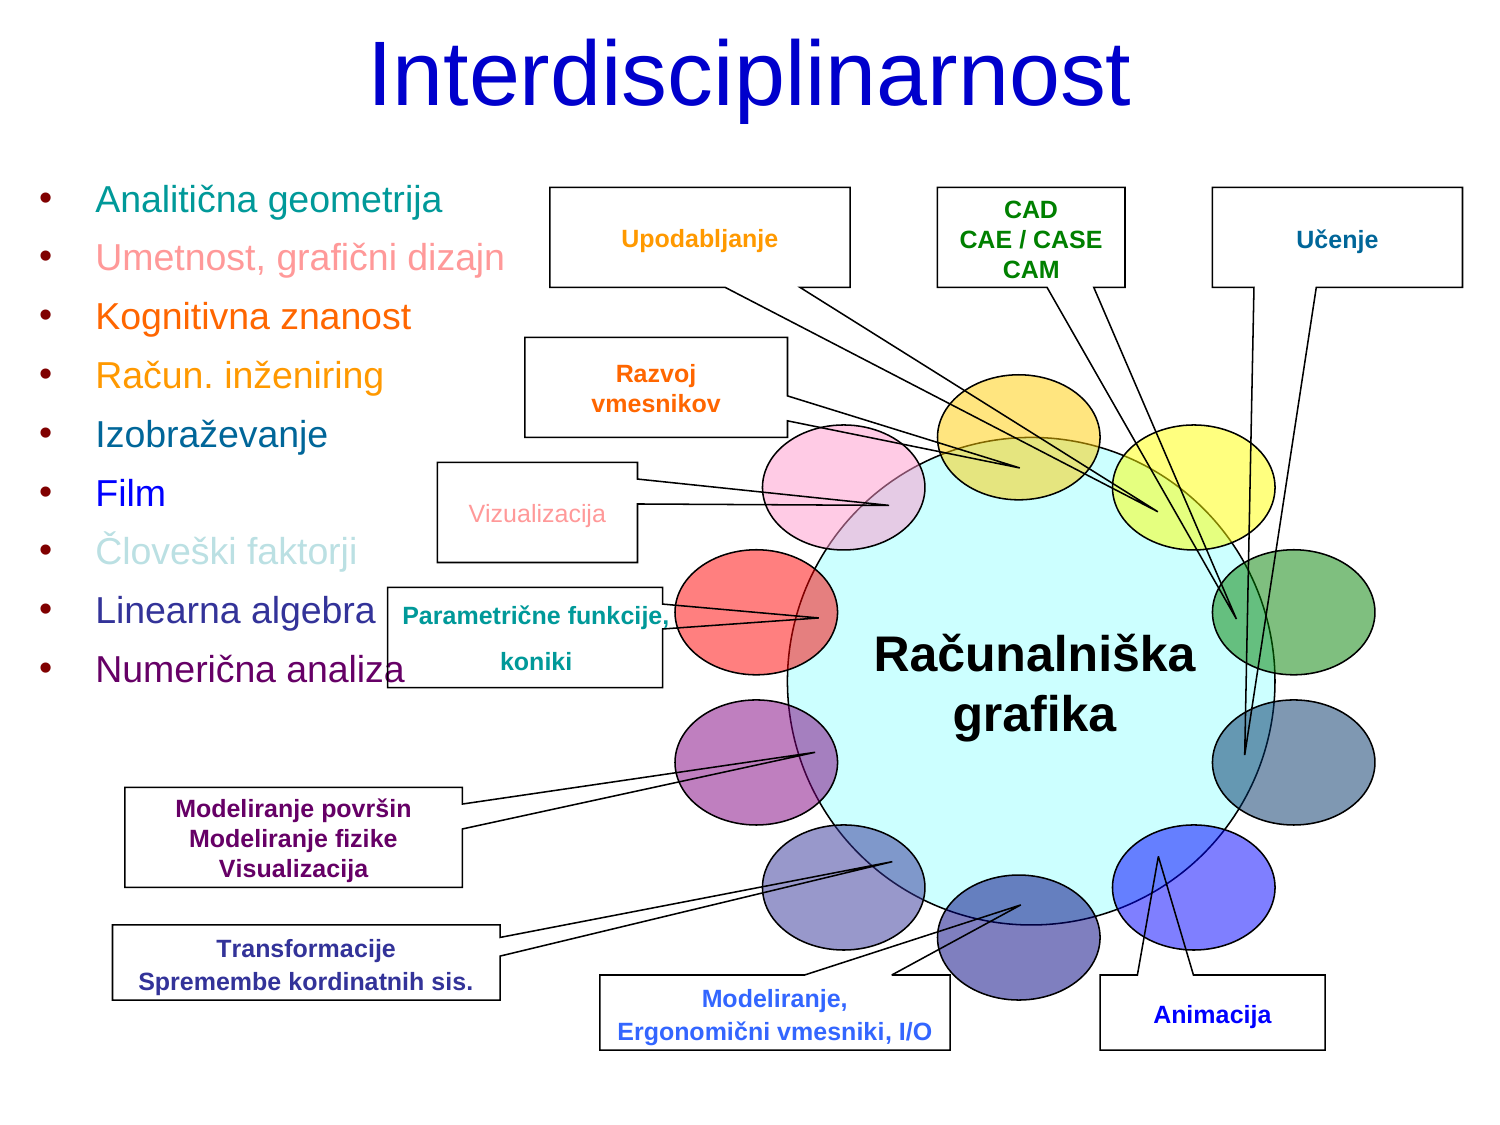

Interdisciplinarnost
Analitična geometrija
Umetnost, grafični dizajn
Kognitivna znanost
Račun. inženiring
Izobraževanje
Film
Človeški faktorji
Linearna algebra
Numerična analiza
Upodabljanje
CAD
CAE / CASE
CAM
Učenje
Razvoj
vmesnikov
Računalniška
grafika
Vizualizacija
Parametrične funkcije,
koniki
Modeliranje površin
Modeliranje fizike
Visualizacija
Transformacije
Spremembe kordinatnih sis.
Modeliranje,
Ergonomični vmesniki, I/O
Animacija